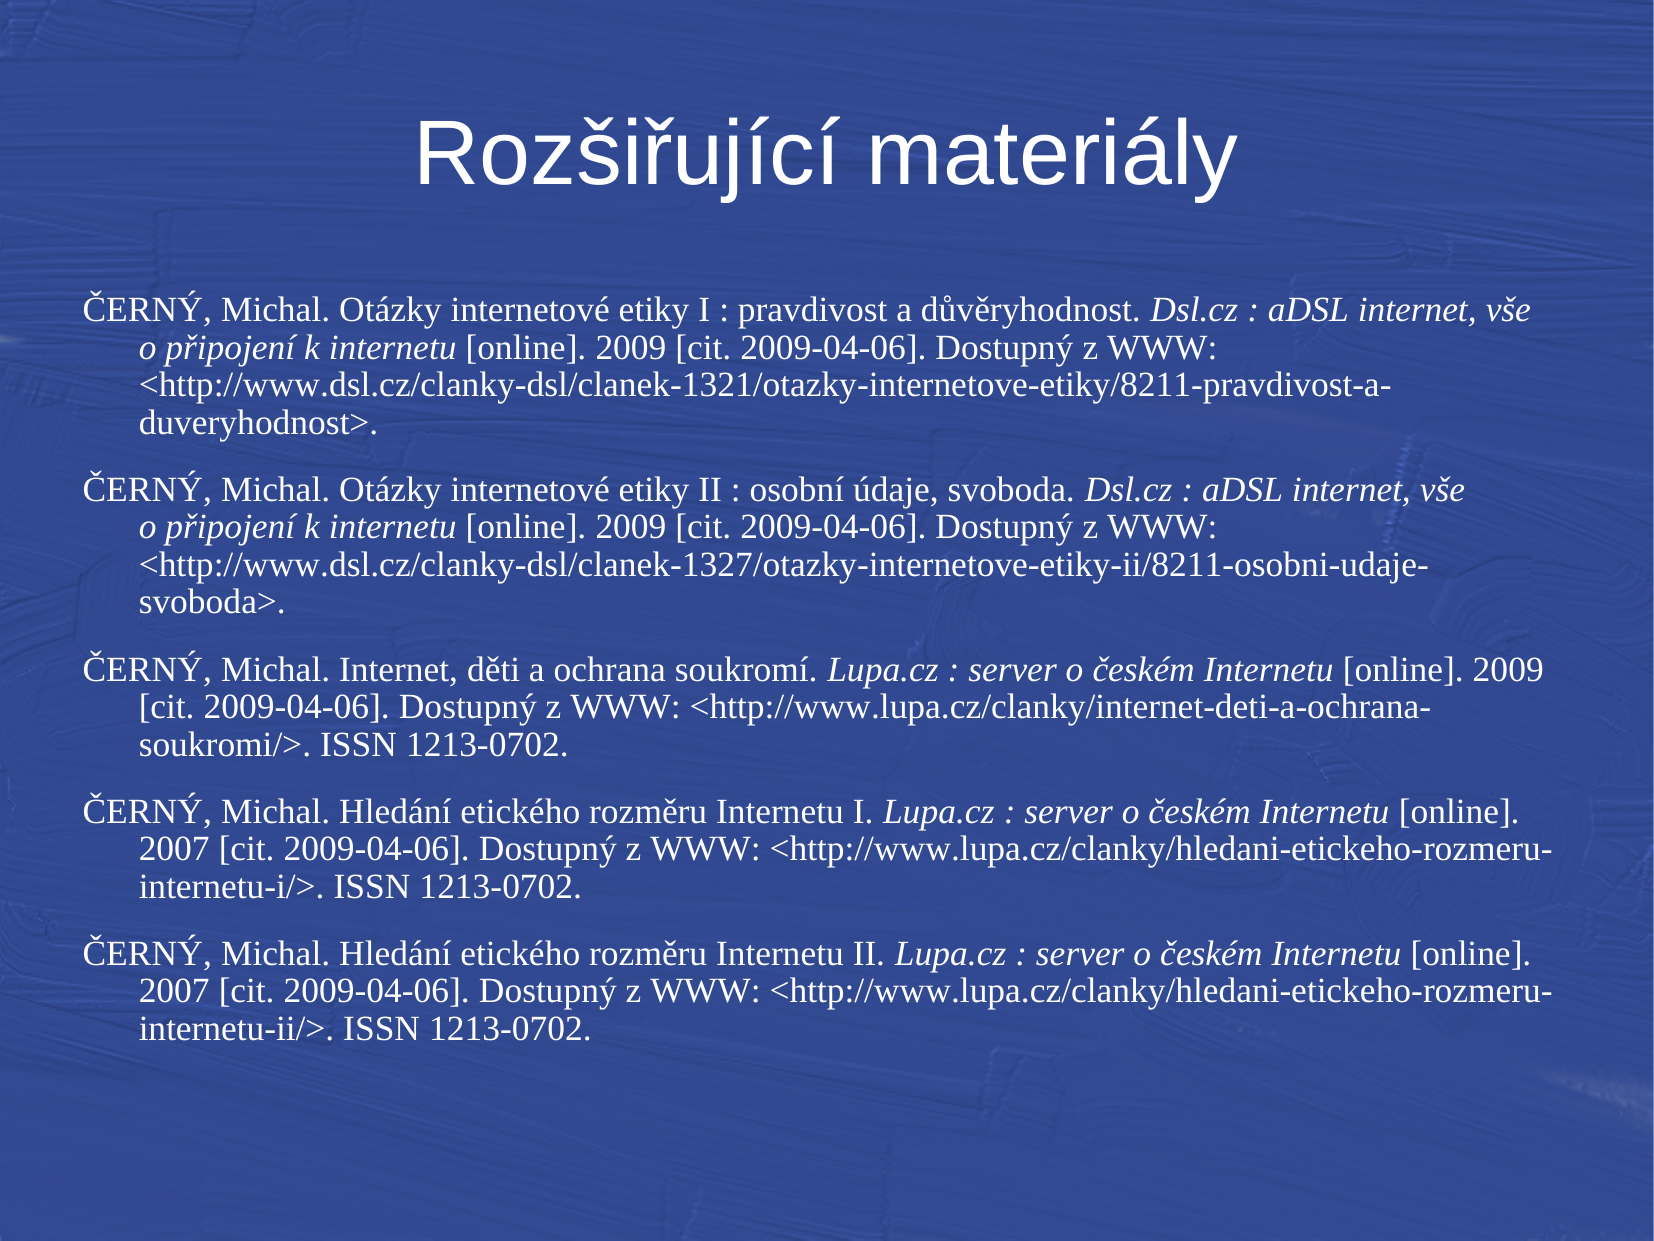

# Rozšiřující materiály
ČERNÝ, Michal. Otázky internetové etiky I : pravdivost a důvěryhodnost. Dsl.cz : aDSL internet, vše o připojení k internetu [online]. 2009 [cit. 2009-04-06]. Dostupný z WWW: <http://www.dsl.cz/clanky-dsl/clanek-1321/otazky-internetove-etiky/8211-pravdivost-a-duveryhodnost>.
ČERNÝ, Michal. Otázky internetové etiky II : osobní údaje, svoboda. Dsl.cz : aDSL internet, vše o připojení k internetu [online]. 2009 [cit. 2009-04-06]. Dostupný z WWW: <http://www.dsl.cz/clanky-dsl/clanek-1327/otazky-internetove-etiky-ii/8211-osobni-udaje-svoboda>.
ČERNÝ, Michal. Internet, děti a ochrana soukromí. Lupa.cz : server o českém Internetu [online]. 2009 [cit. 2009-04-06]. Dostupný z WWW: <http://www.lupa.cz/clanky/internet-deti-a-ochrana-soukromi/>. ISSN 1213-0702.
ČERNÝ, Michal. Hledání etického rozměru Internetu I. Lupa.cz : server o českém Internetu [online]. 2007 [cit. 2009-04-06]. Dostupný z WWW: <http://www.lupa.cz/clanky/hledani-etickeho-rozmeru-internetu-i/>. ISSN 1213-0702.
ČERNÝ, Michal. Hledání etického rozměru Internetu II. Lupa.cz : server o českém Internetu [online]. 2007 [cit. 2009-04-06]. Dostupný z WWW: <http://www.lupa.cz/clanky/hledani-etickeho-rozmeru-internetu-ii/>. ISSN 1213-0702.